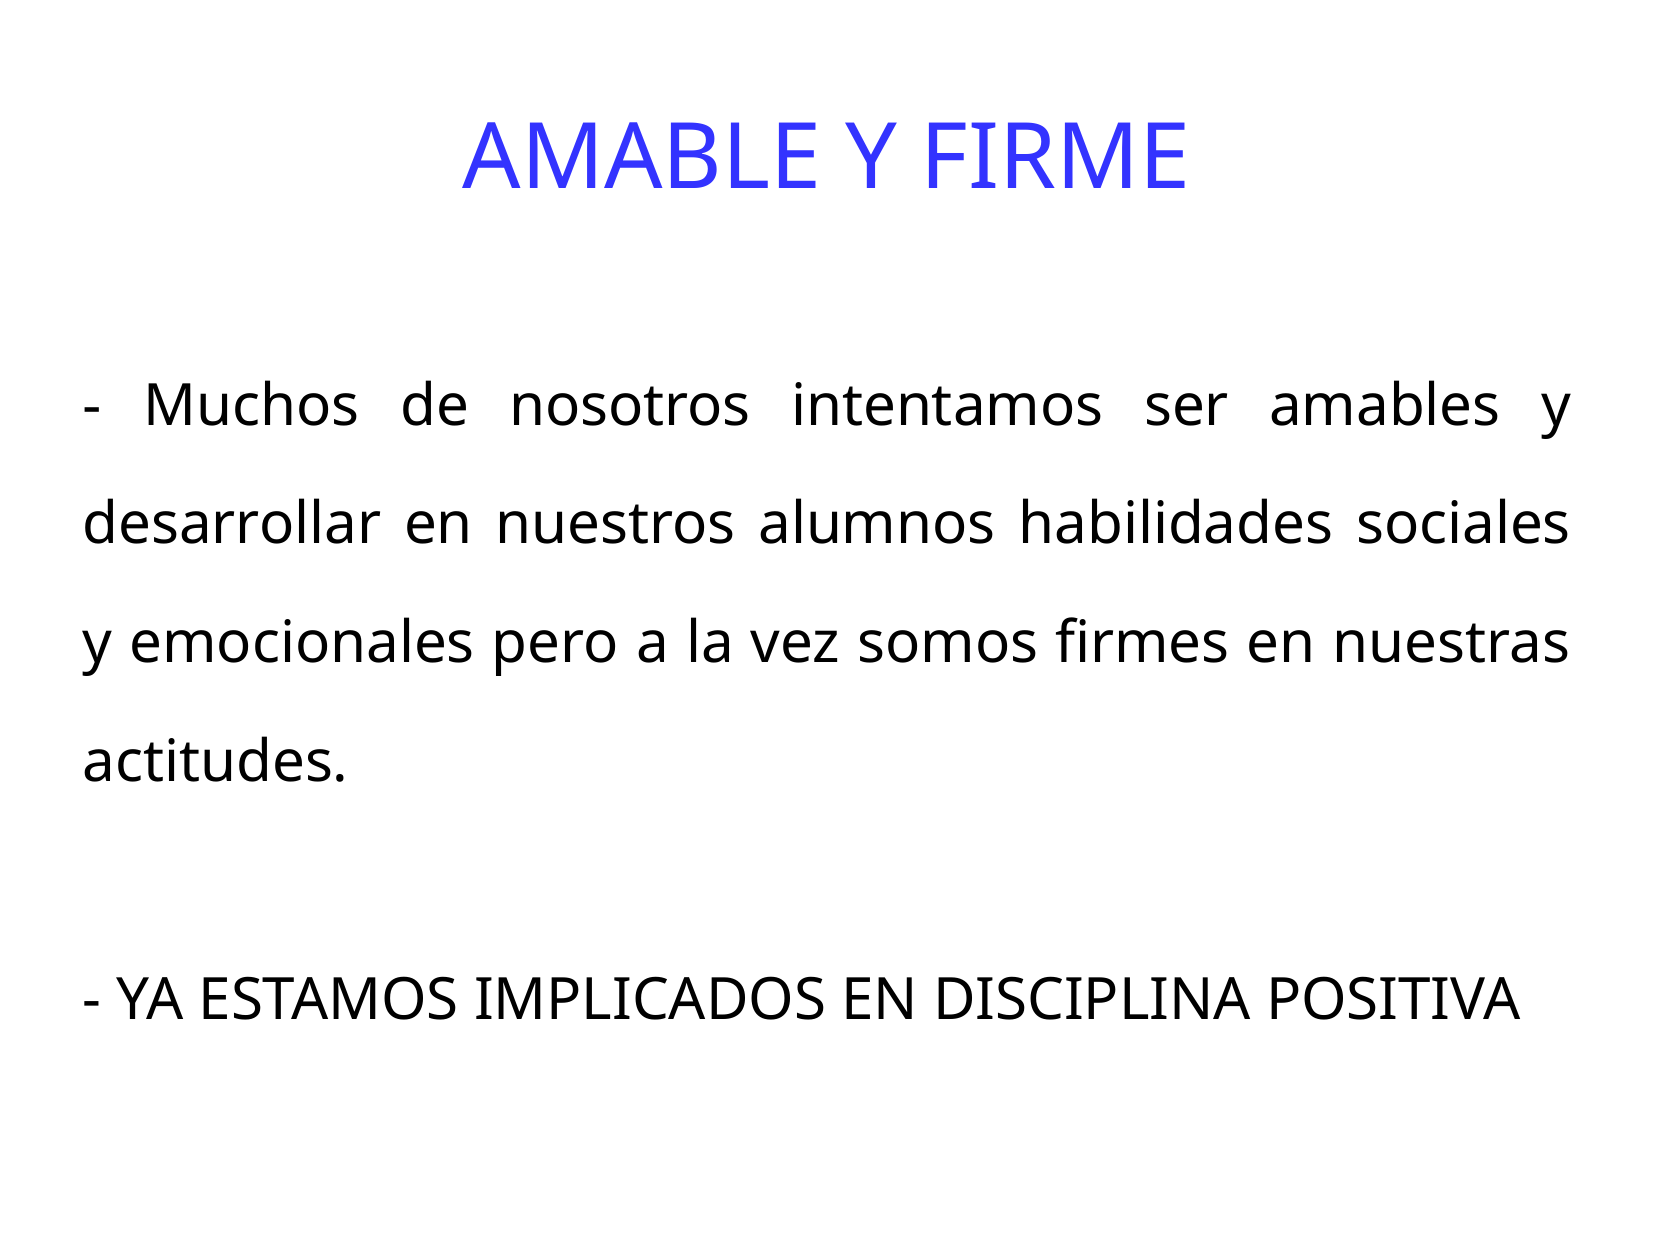

# AMABLE Y FIRME
- Muchos de nosotros intentamos ser amables y desarrollar en nuestros alumnos habilidades sociales y emocionales pero a la vez somos firmes en nuestras actitudes.
- YA ESTAMOS IMPLICADOS EN DISCIPLINA POSITIVA